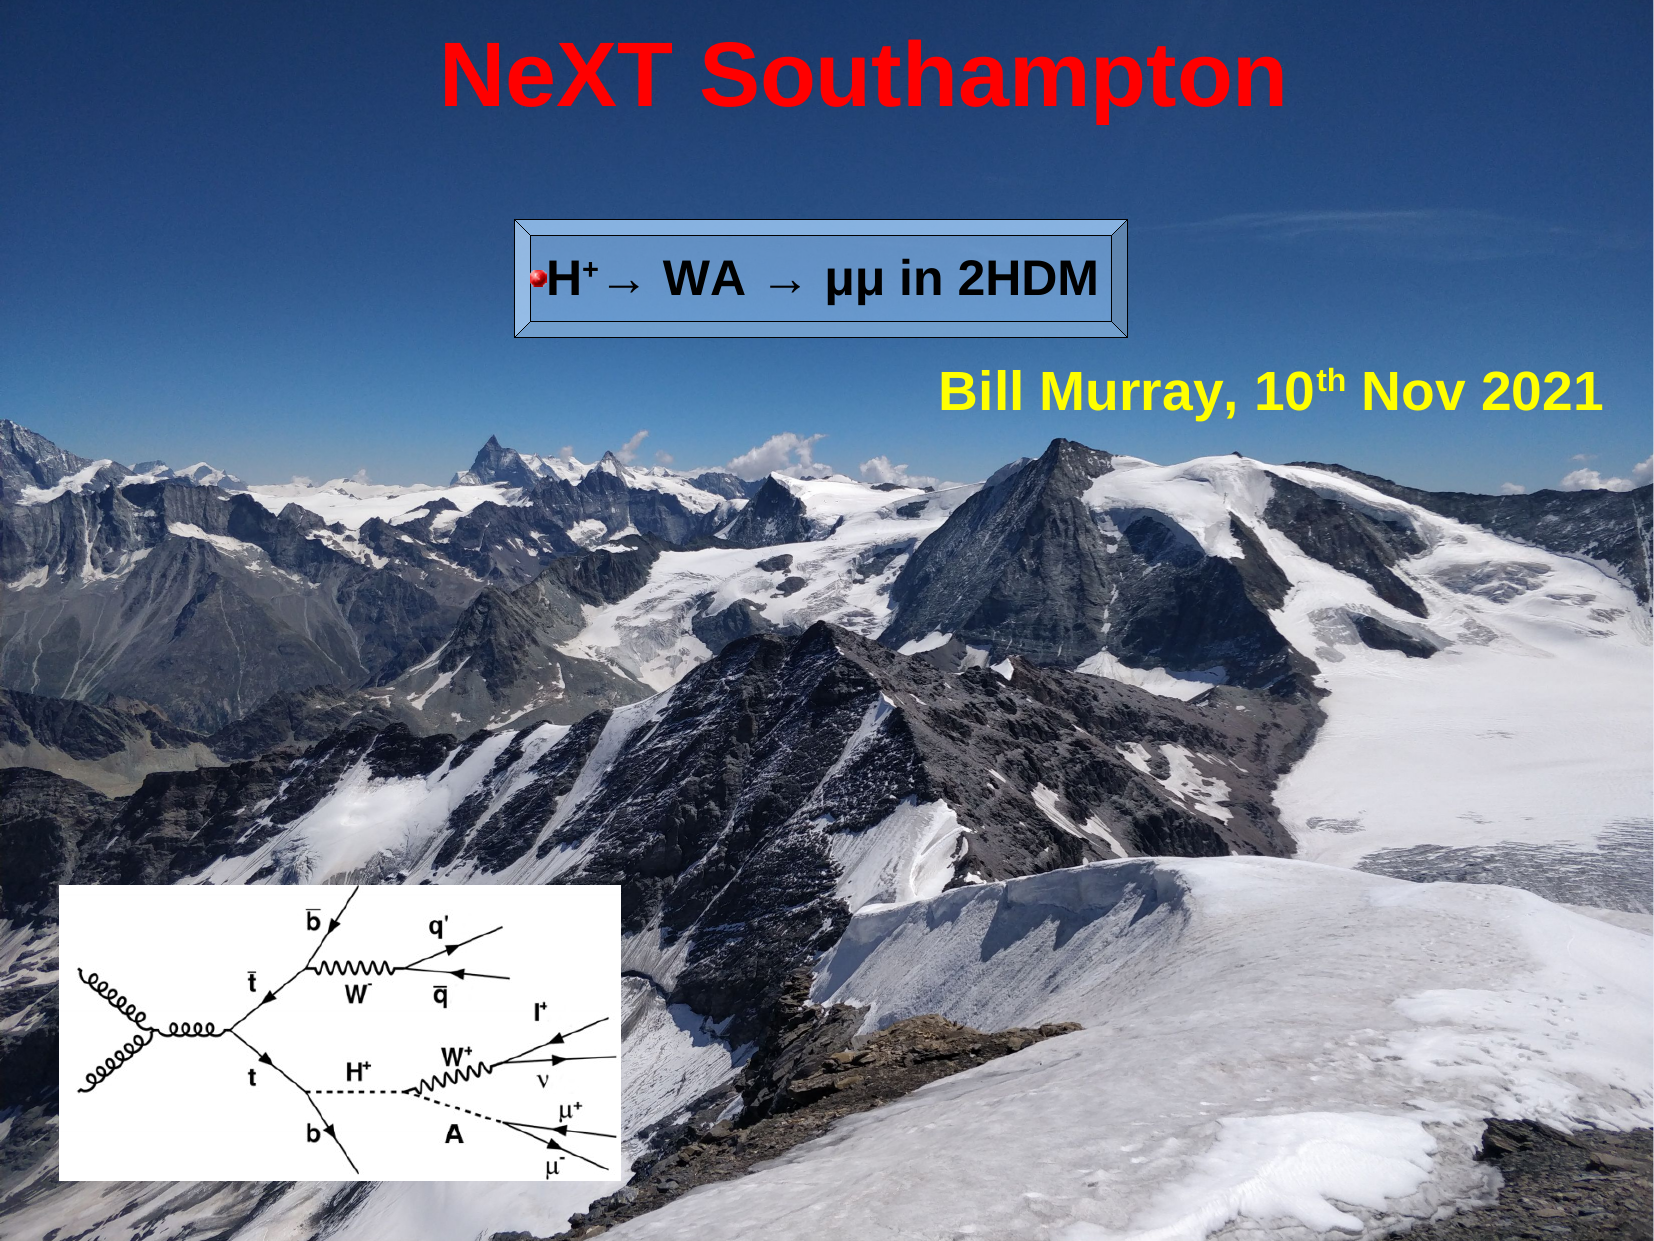

# NeXT Southampton
H+→ WA → μμ in 2HDM
Bill Murray, 10th Nov 2021